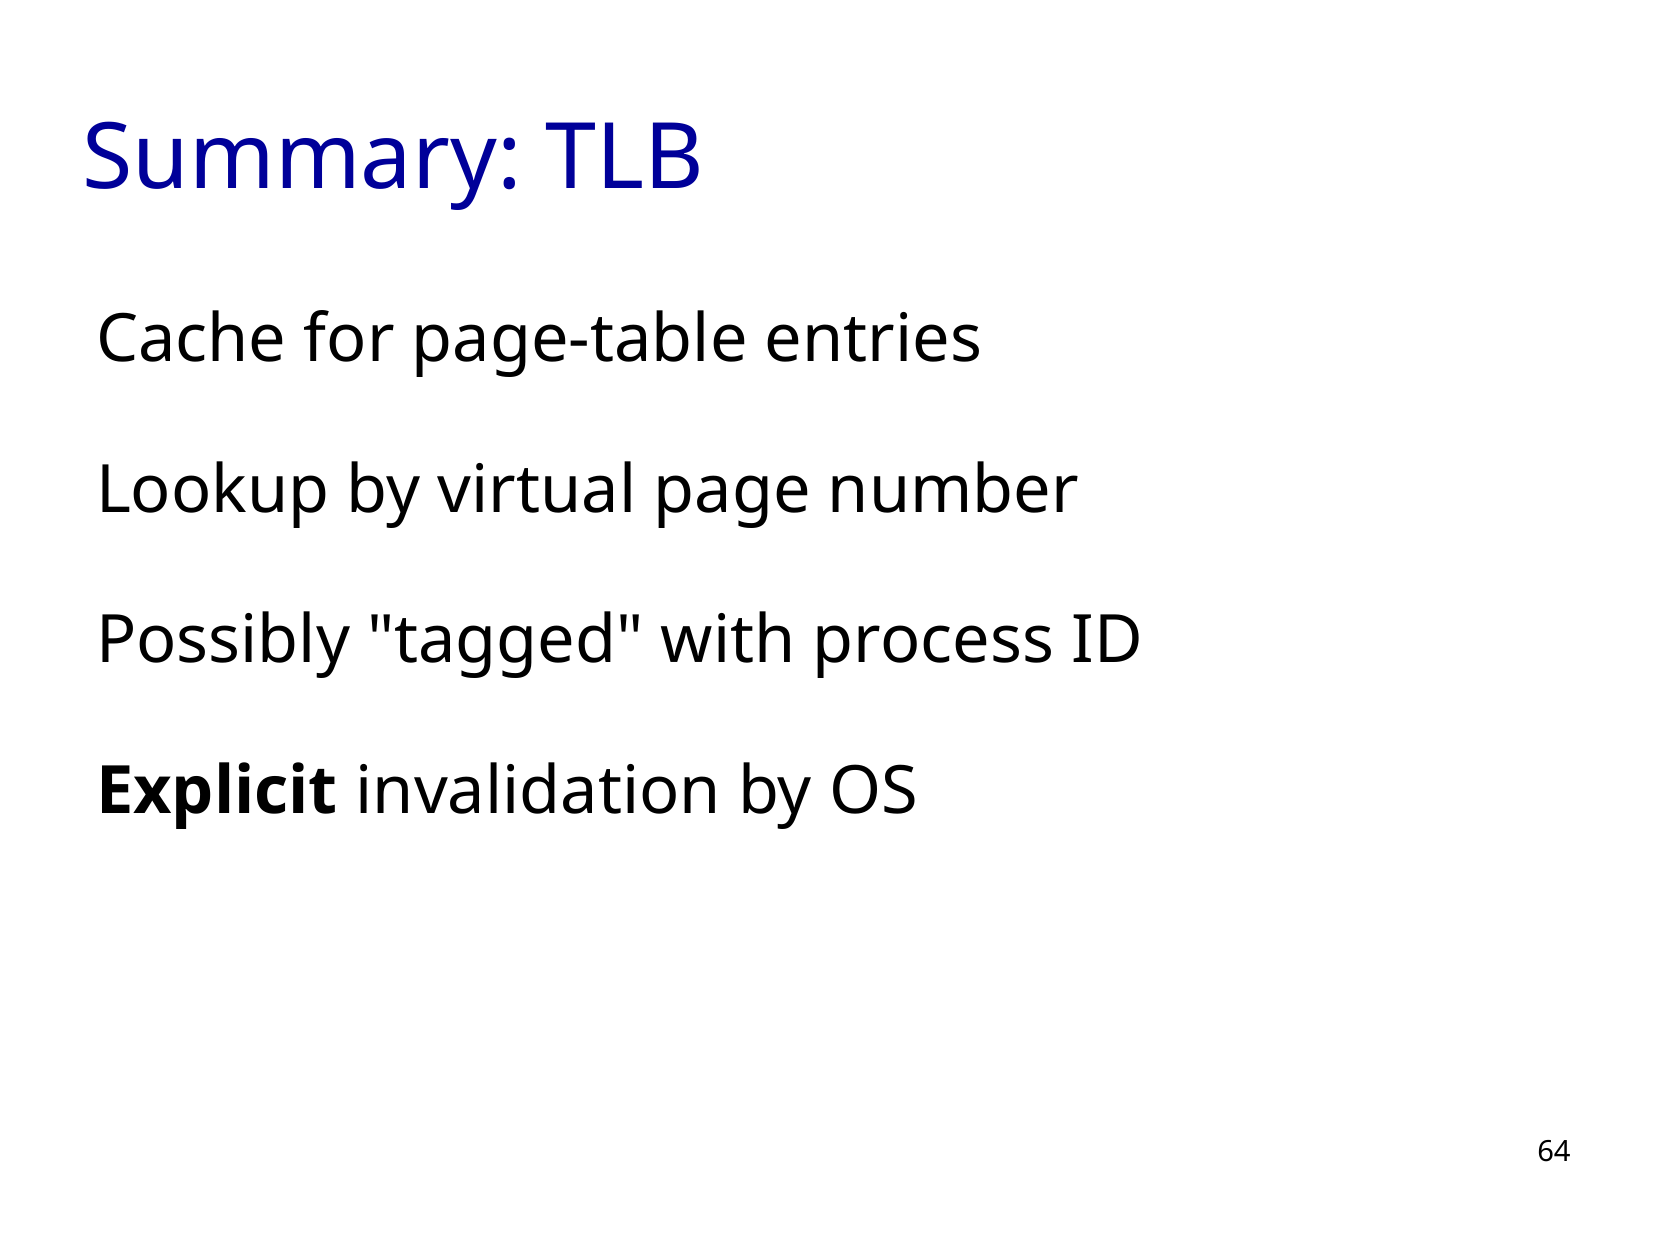

# Summary: TLB
Cache for page-table entries
Lookup by virtual page number
Possibly "tagged" with process ID
Explicit invalidation by OS
64